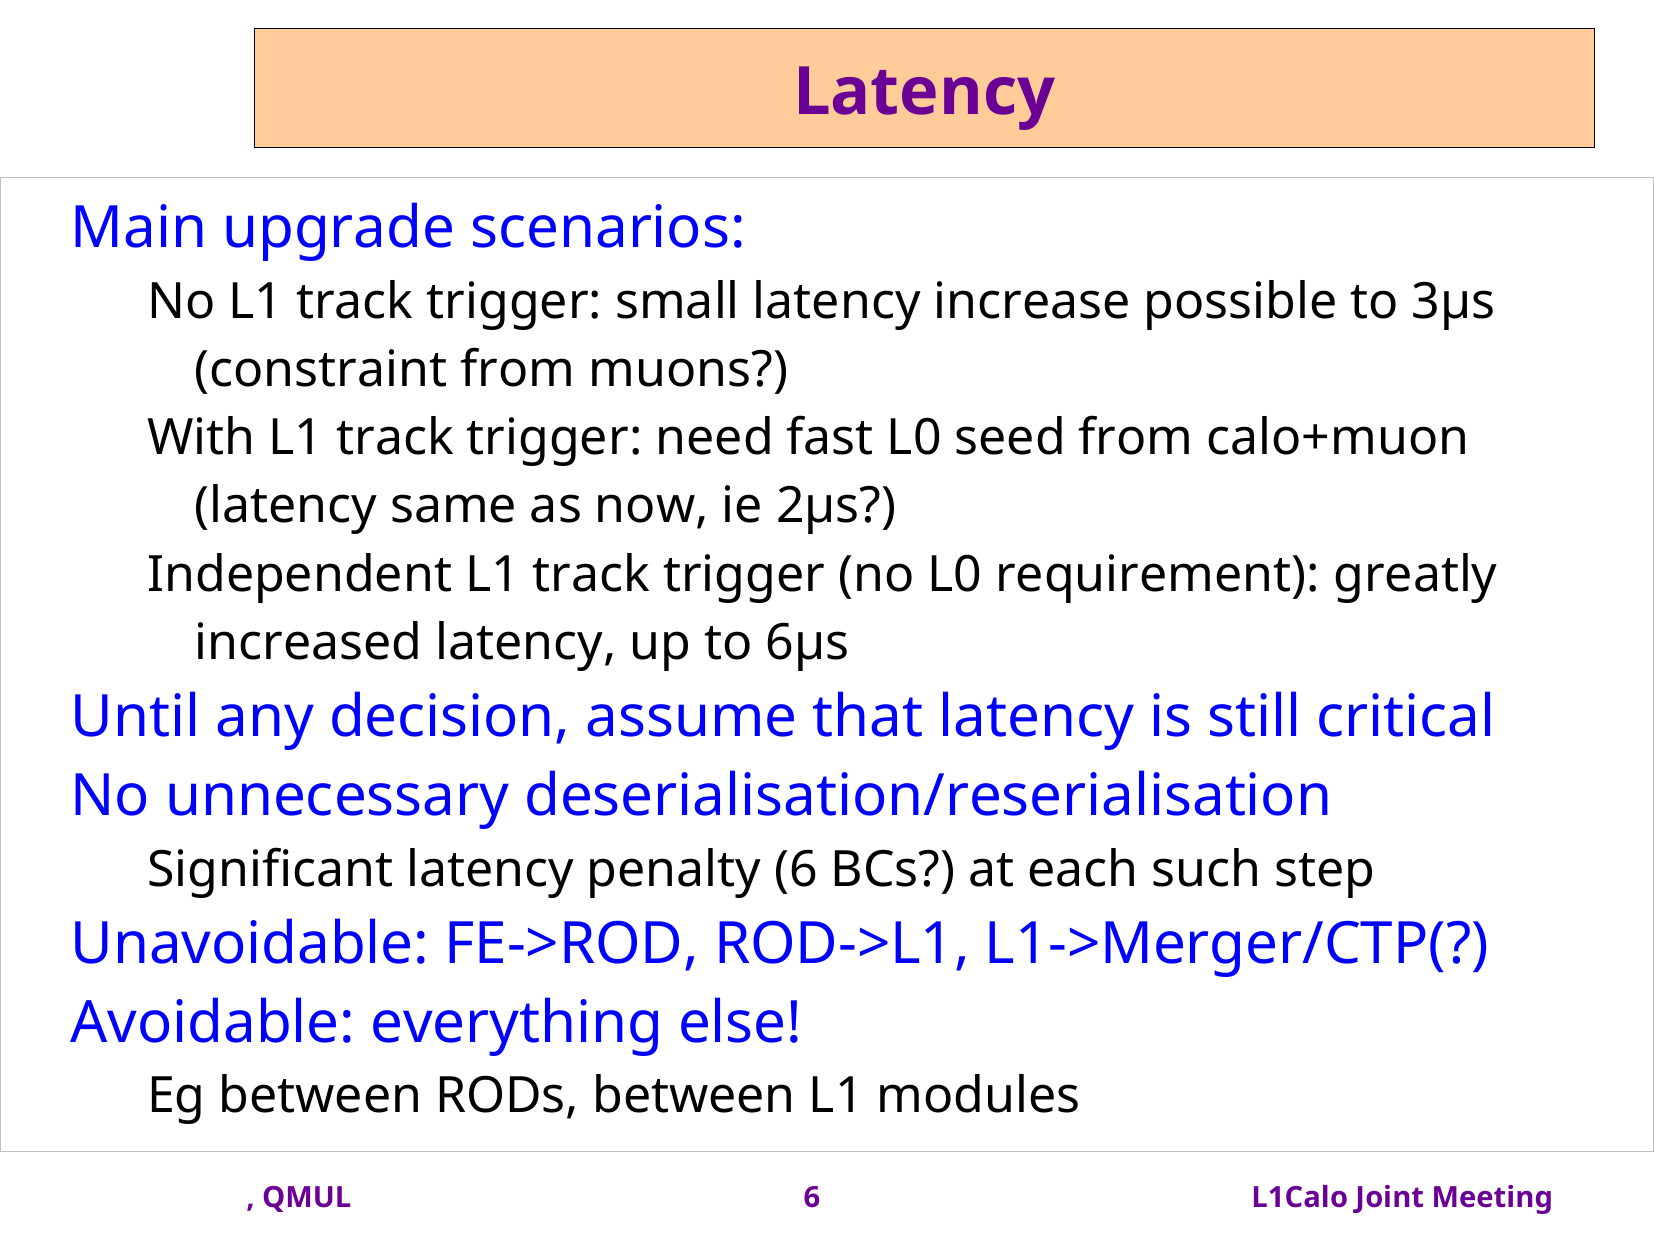

# Latency
Main upgrade scenarios:
No L1 track trigger: small latency increase possible to 3µs (constraint from muons?)
With L1 track trigger: need fast L0 seed from calo+muon (latency same as now, ie 2µs?)
Independent L1 track trigger (no L0 requirement): greatly increased latency, up to 6µs
Until any decision, assume that latency is still critical
No unnecessary deserialisation/reserialisation
Significant latency penalty (6 BCs?) at each such step
Unavoidable: FE->ROD, ROD->L1, L1->Merger/CTP(?)
Avoidable: everything else!
Eg between RODs, between L1 modules